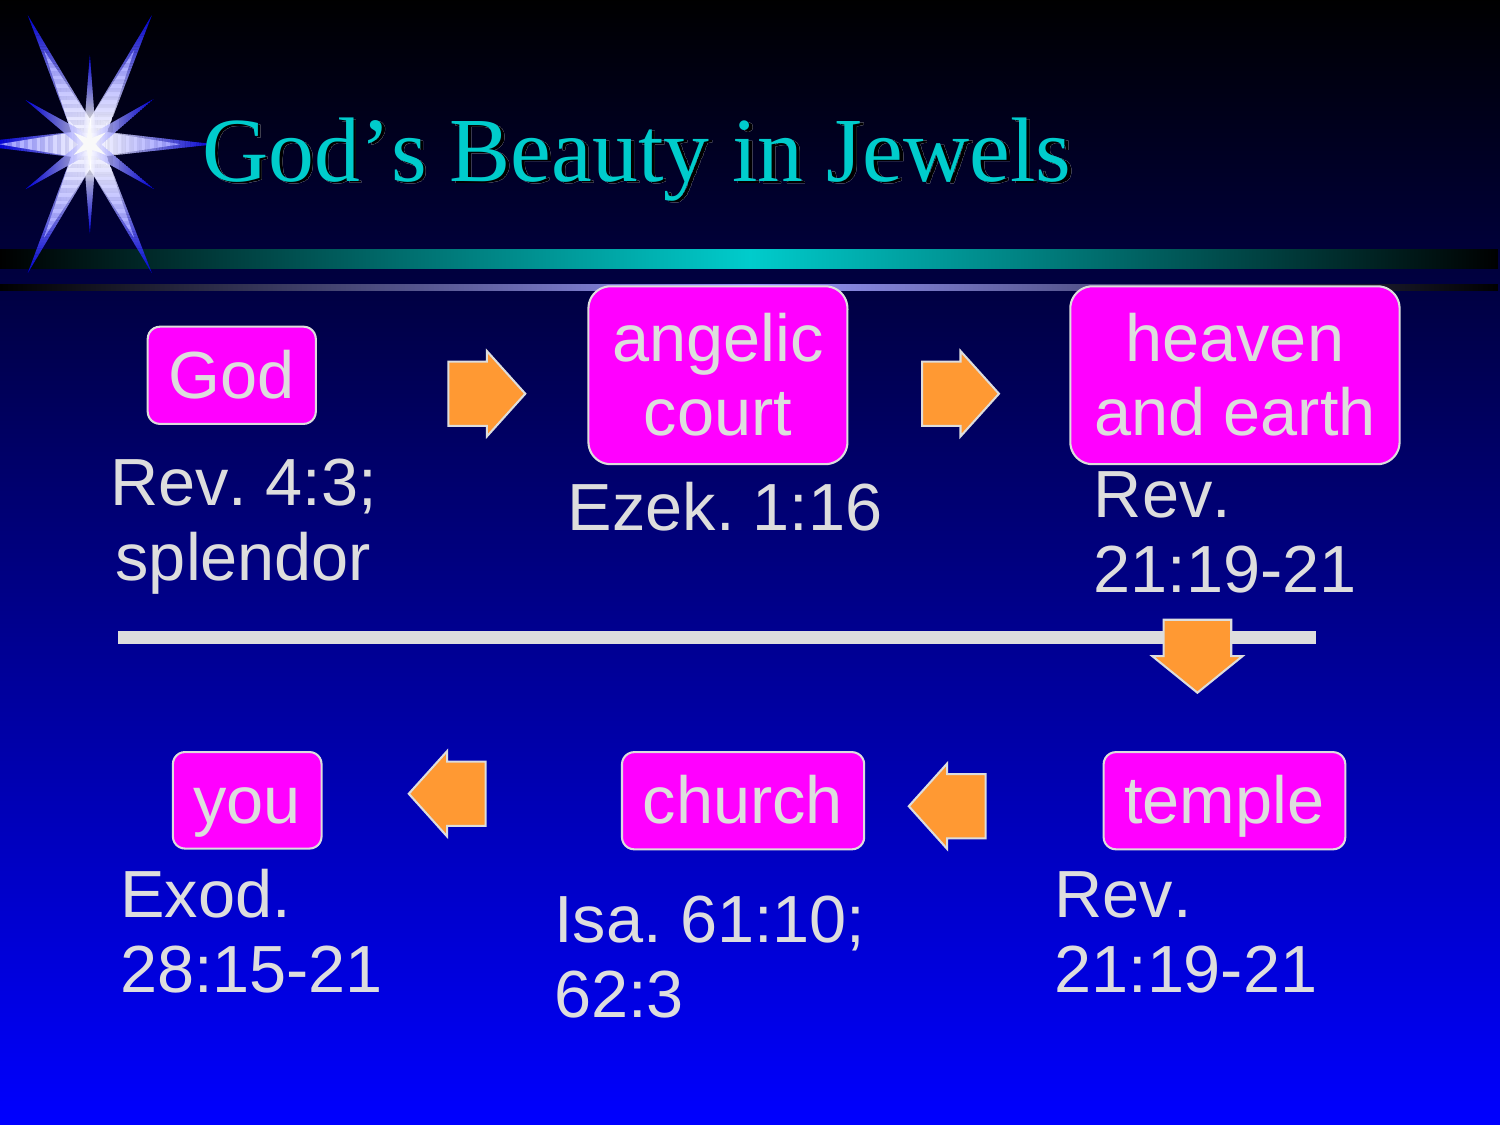

# God’s Beauty in Jewels
angelic
court
heaven
and earth
God
Rev. 4:3; splendor
Rev. 21:19-21
Ezek. 1:16
you
church
temple
Exod. 28:15-21
Rev. 21:19-21
Isa. 61:10; 62:3